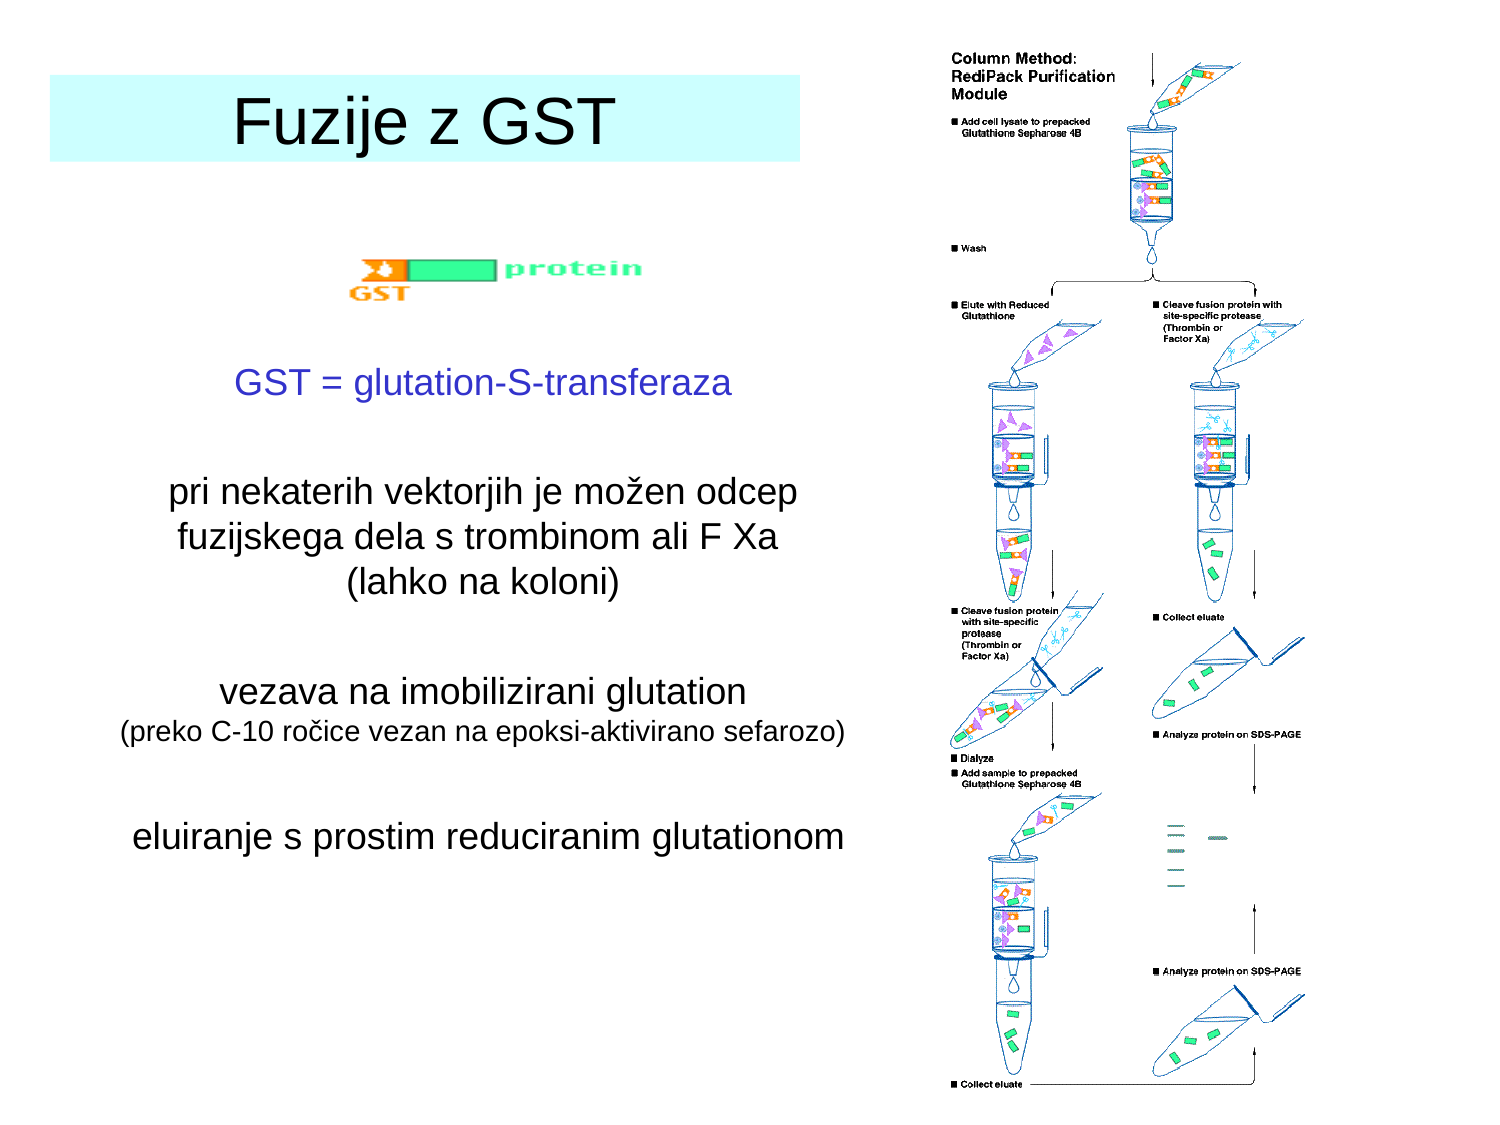

Fuzije z GST
GST = glutation-S-transferaza
pri nekaterih vektorjih je možen odcep fuzijskega dela s trombinom ali F Xa
(lahko na koloni)
 vezava na imobilizirani glutation
(preko C-10 ročice vezan na epoksi-aktivirano sefarozo)
 eluiranje s prostim reduciranim glutationom